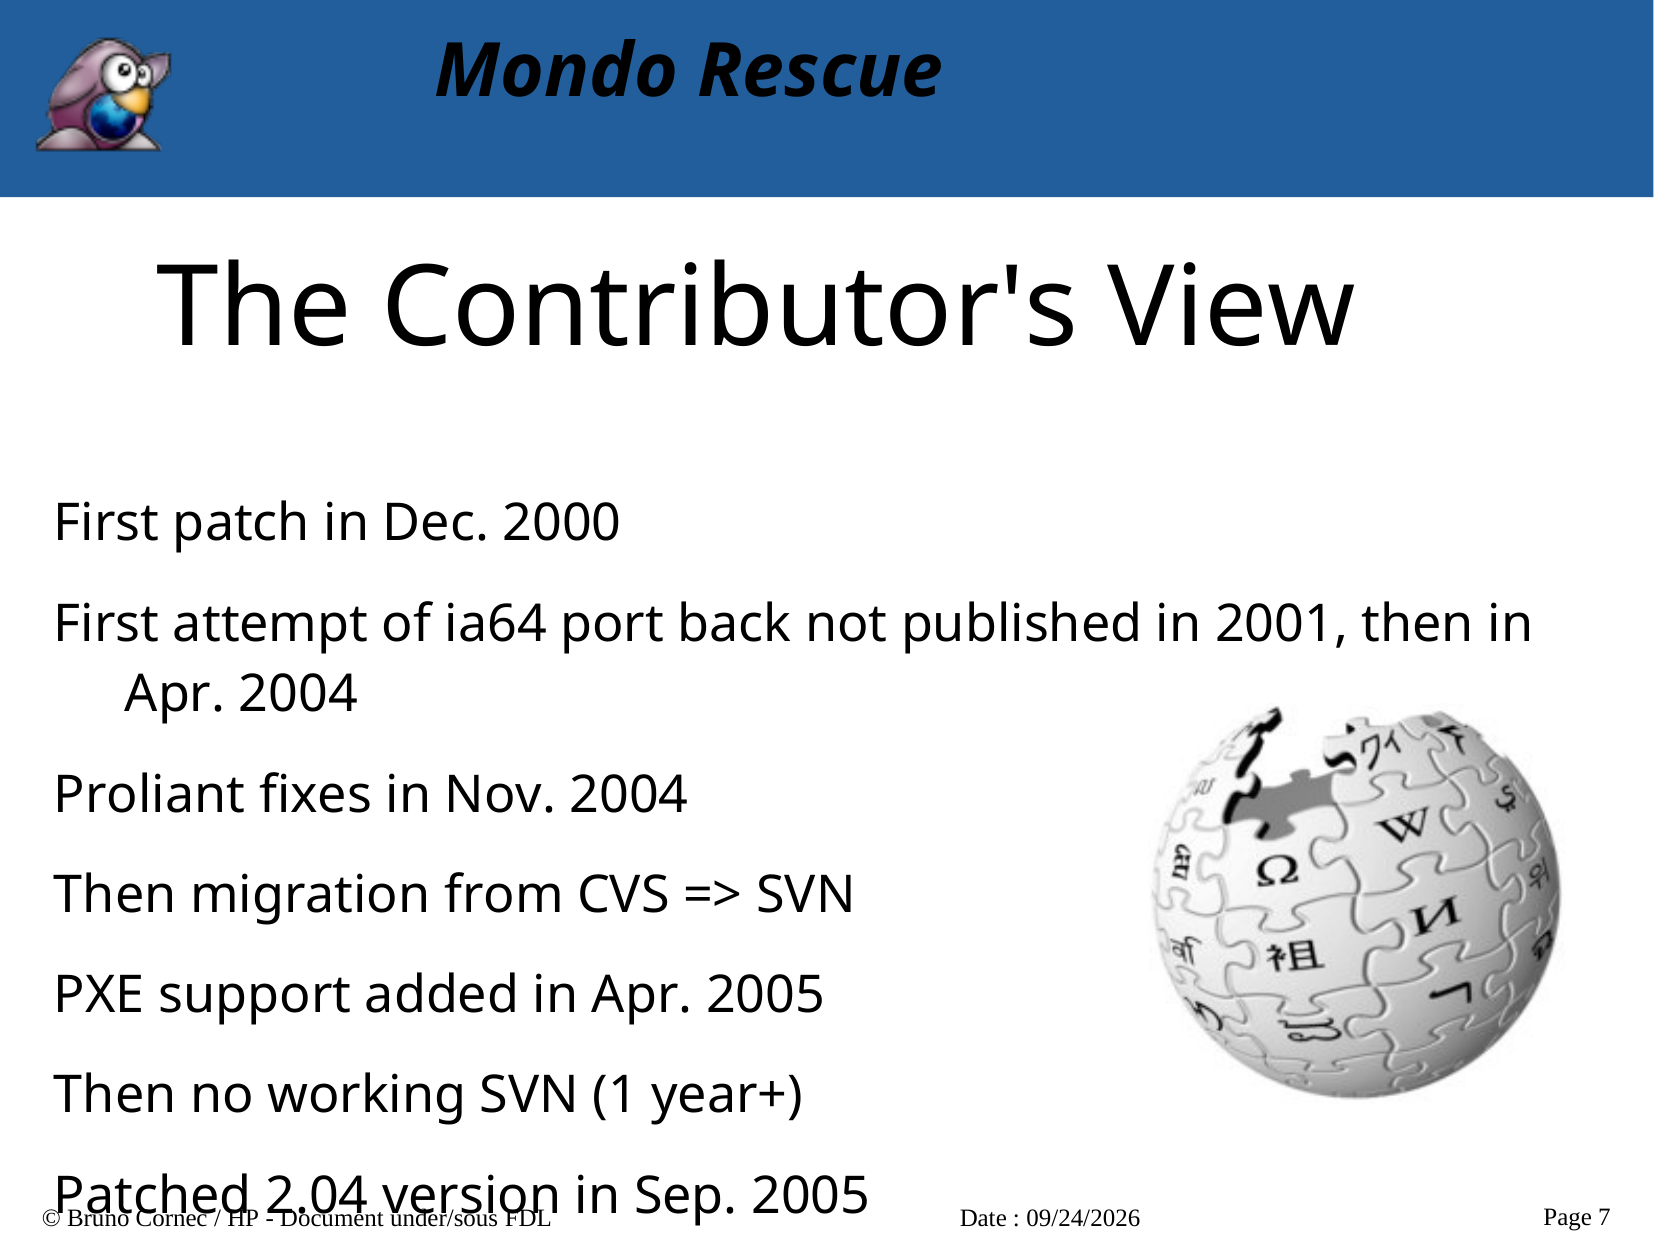

The Contributor's View
# First patch in Dec. 2000
First attempt of ia64 port back not published in 2001, then in Apr. 2004
Proliant fixes in Nov. 2004
Then migration from CVS => SVN
PXE support added in Apr. 2005
Then no working SVN (1 year+)
Patched 2.04 version in Sep. 2005